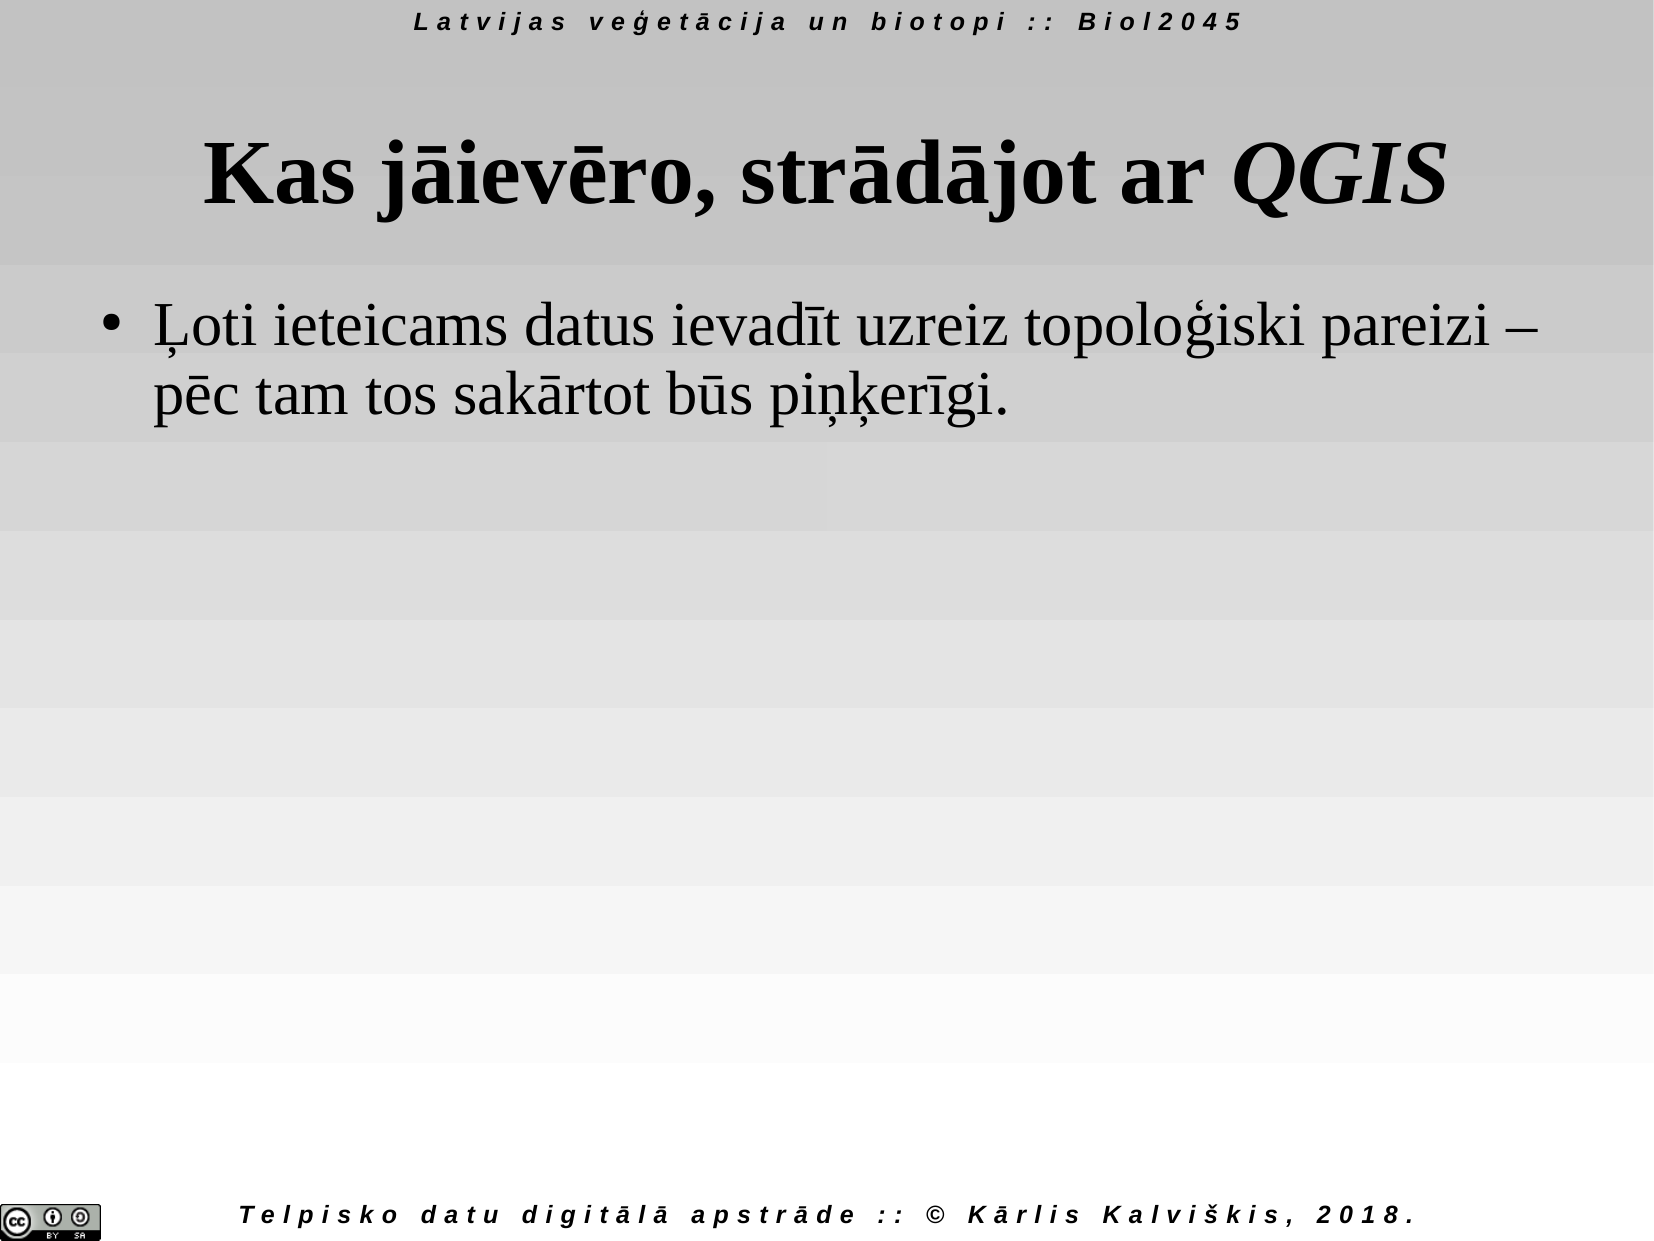

# Kas jāievēro, strādājot ar QGIS
Ļoti ieteicams datus ievadīt uzreiz topoloģiski pareizi – pēc tam tos sakārtot būs piņķerīgi.